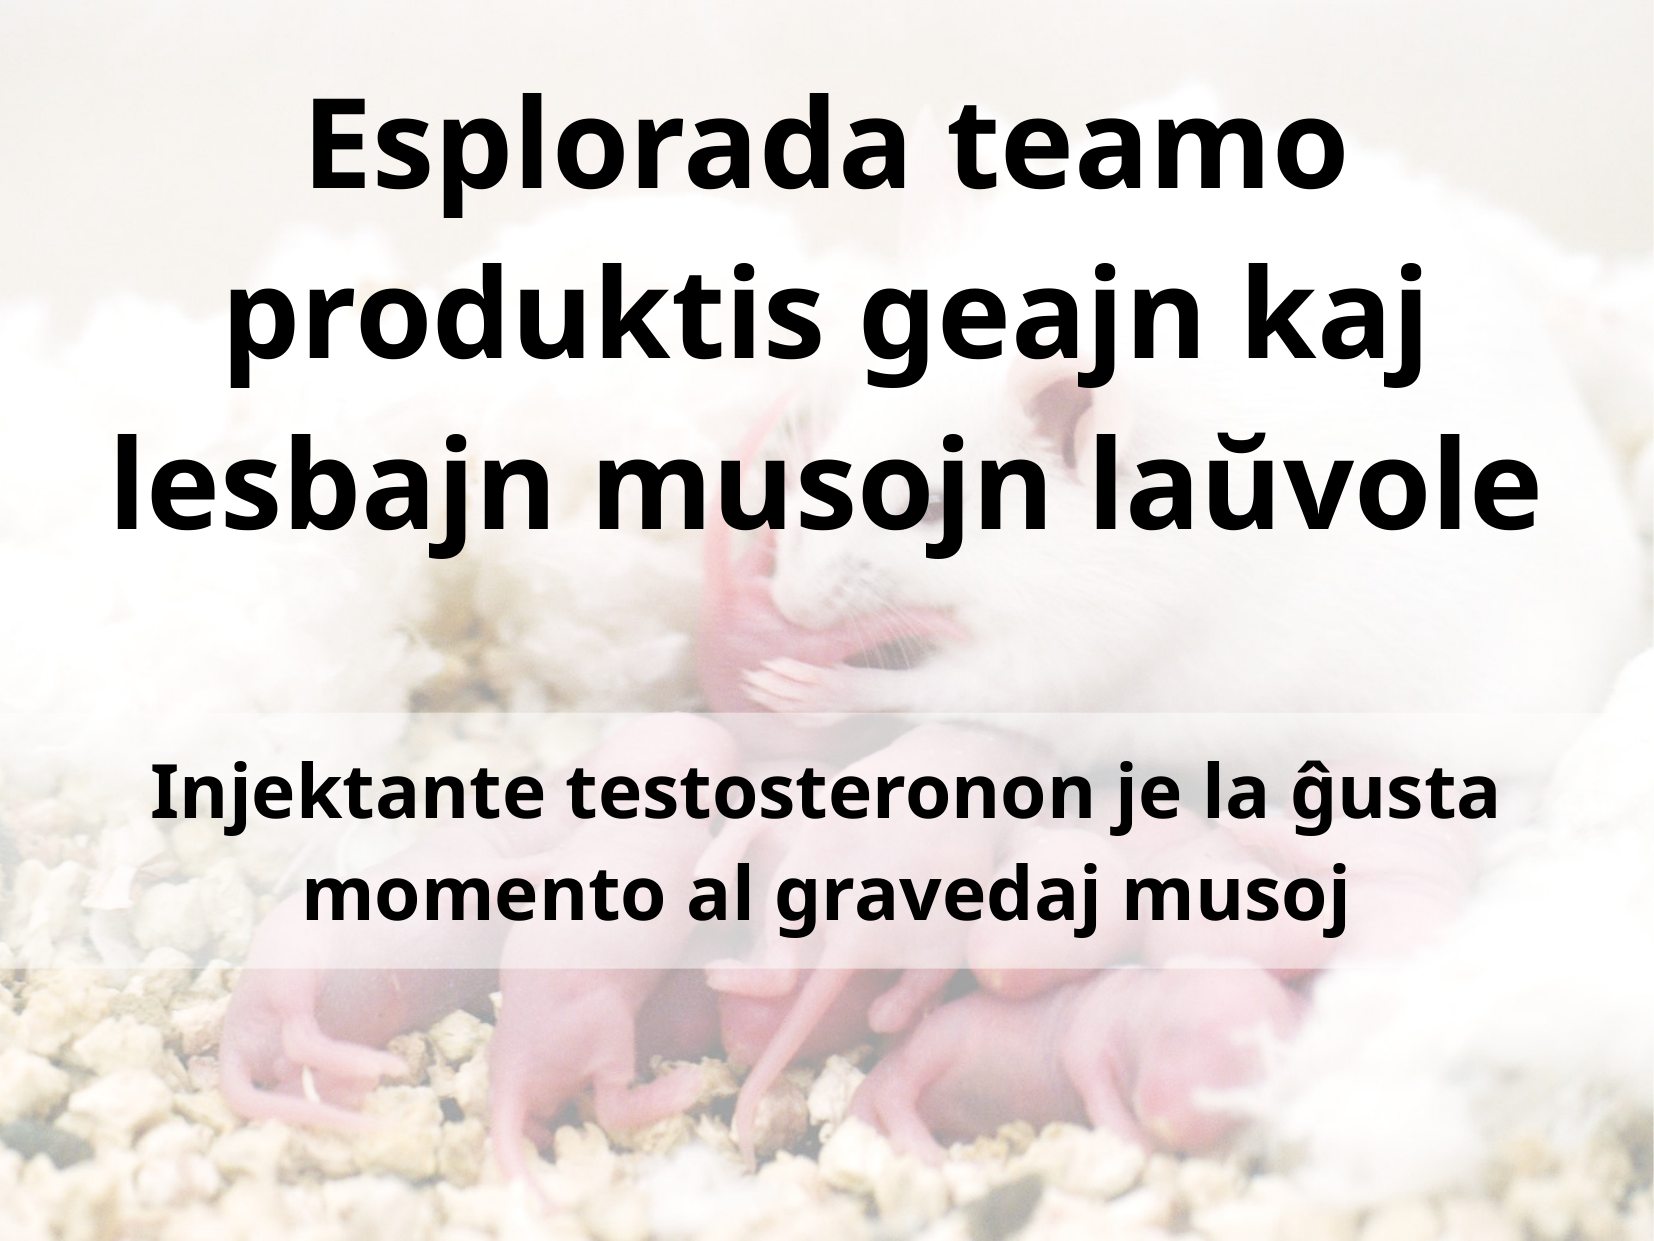

# Esplorada teamo produktis geajn kaj lesbajn musojn laŭvole
Injektante testosteronon je la ĝusta
momento al gravedaj musoj